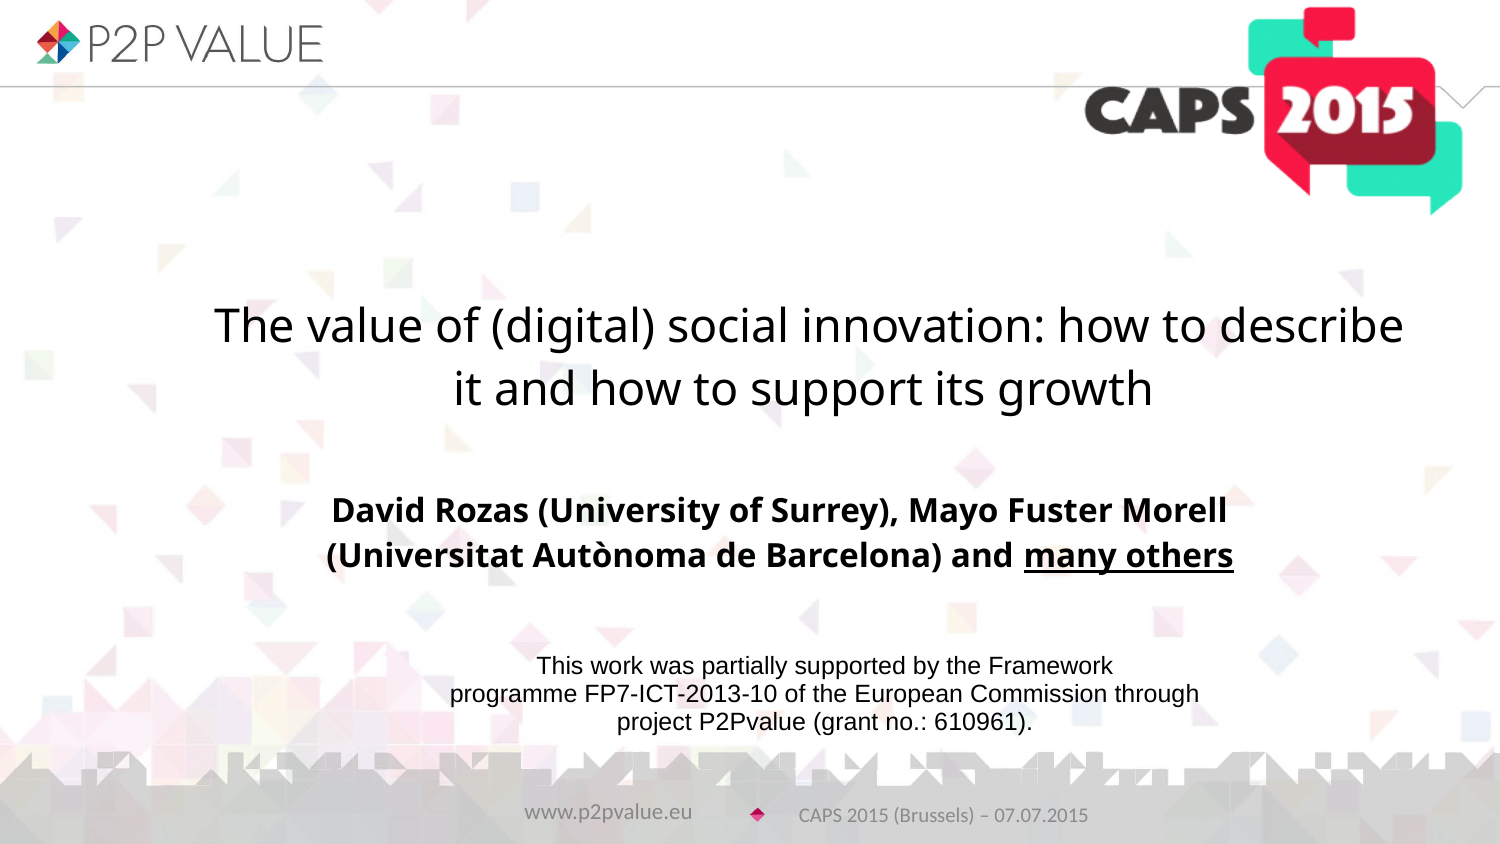

# The value of (digital) social innovation: how to describe it and how to support its growth
David Rozas (University of Surrey), Mayo Fuster Morell (Universitat Autònoma de Barcelona) and many others
This work was partially supported by the Framework
programme FP7-ICT-2013-10 of the European Commission through project P2Pvalue (grant no.: 610961).
www.p2pvalue.eu
CAPS 2015 (Brussels) – 07.07.2015